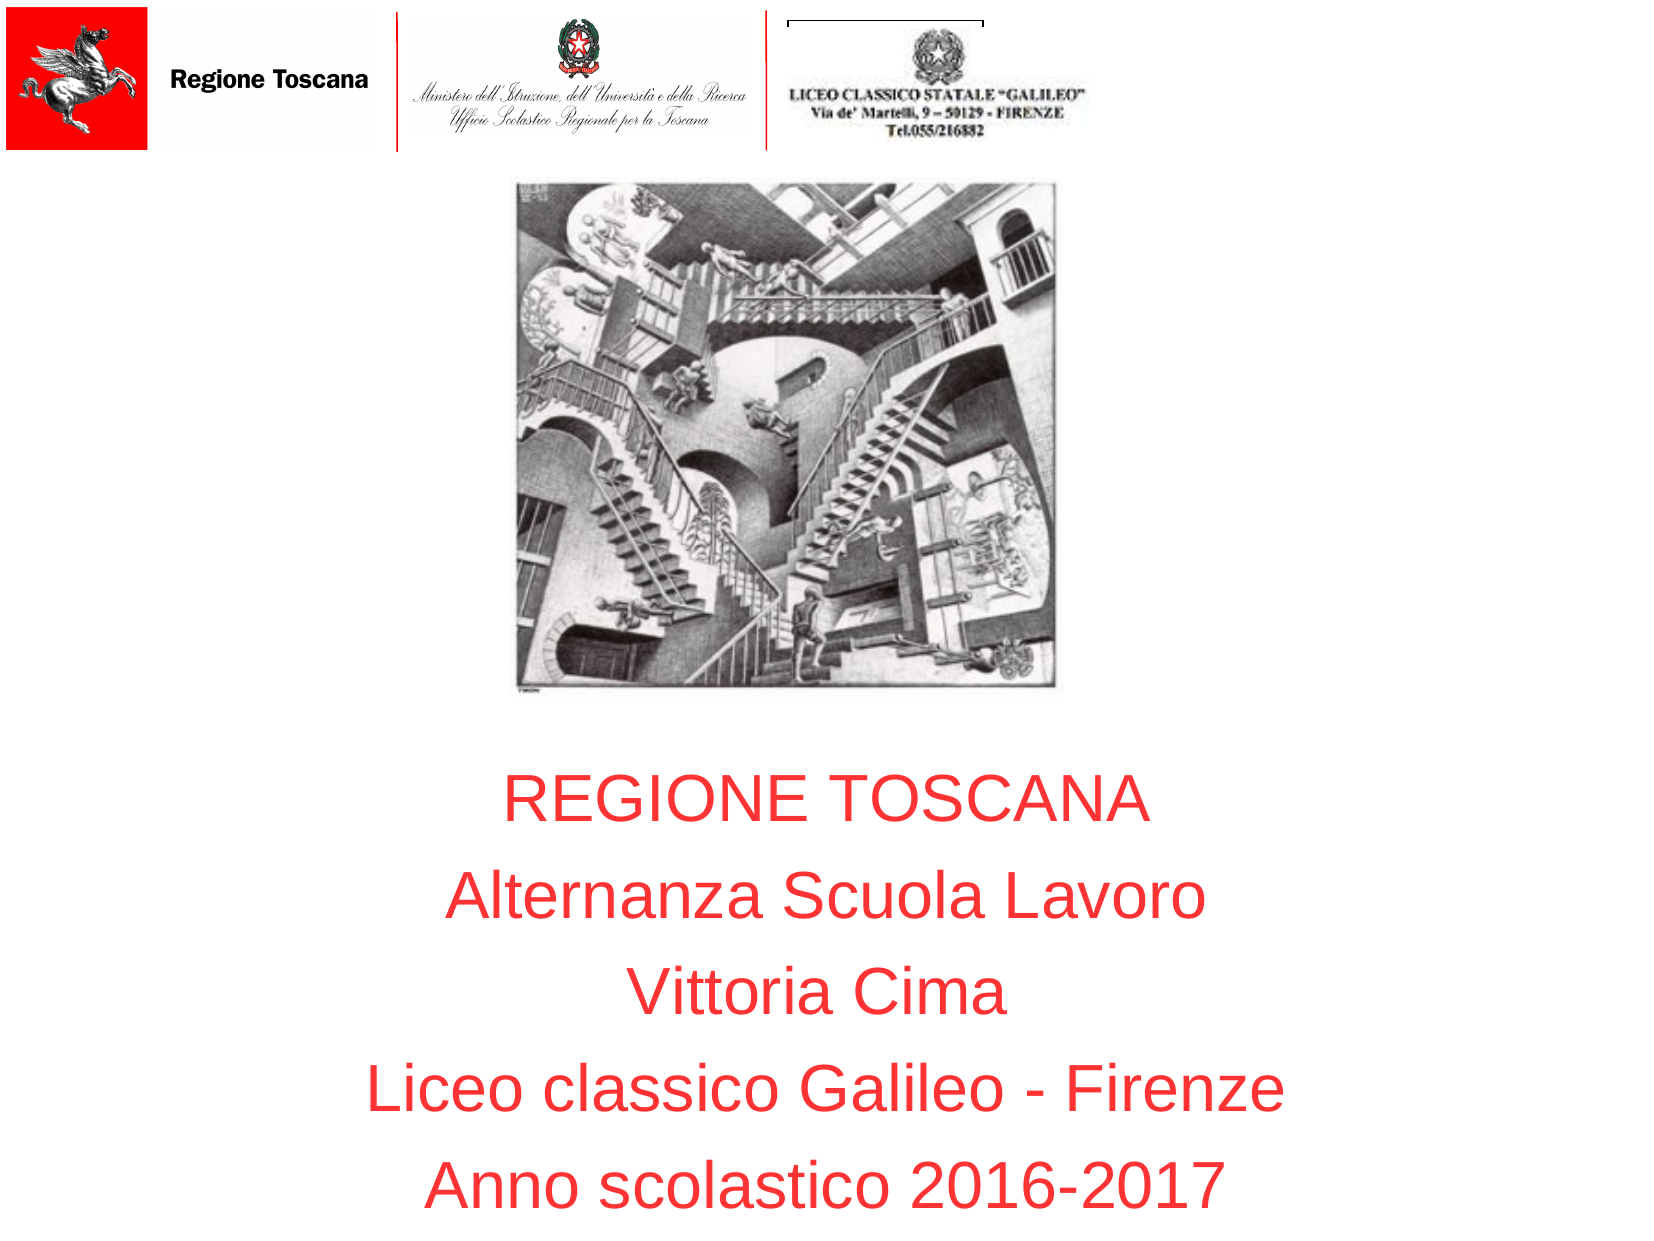

Logo scuola
REGIONE TOSCANA
Alternanza Scuola Lavoro
Vittoria Cima
Liceo classico Galileo - Firenze
Anno scolastico 2016-2017